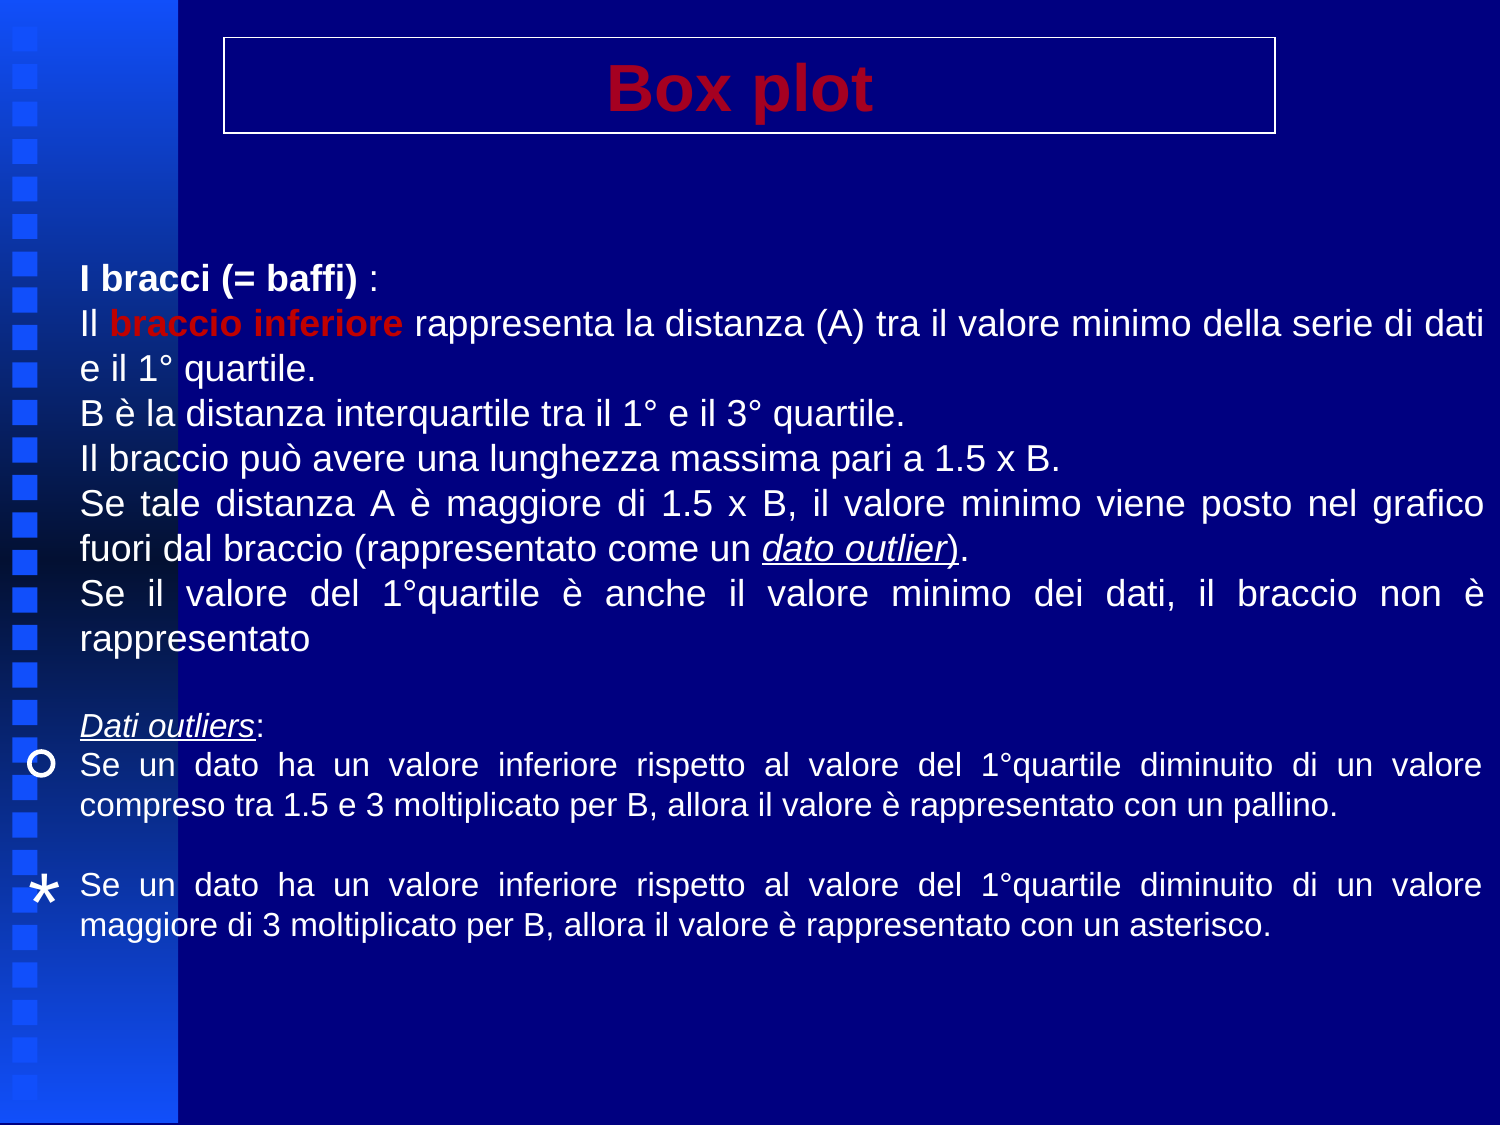

Box plot
I bracci (= baffi) :
Il braccio inferiore rappresenta la distanza (A) tra il valore minimo della serie di dati e il 1° quartile.
B è la distanza interquartile tra il 1° e il 3° quartile.
Il braccio può avere una lunghezza massima pari a 1.5 x B.
Se tale distanza A è maggiore di 1.5 x B, il valore minimo viene posto nel grafico fuori dal braccio (rappresentato come un dato outlier).
Se il valore del 1°quartile è anche il valore minimo dei dati, il braccio non è rappresentato
Dati outliers:
Se un dato ha un valore inferiore rispetto al valore del 1°quartile diminuito di un valore compreso tra 1.5 e 3 moltiplicato per B, allora il valore è rappresentato con un pallino.
Se un dato ha un valore inferiore rispetto al valore del 1°quartile diminuito di un valore maggiore di 3 moltiplicato per B, allora il valore è rappresentato con un asterisco.
*